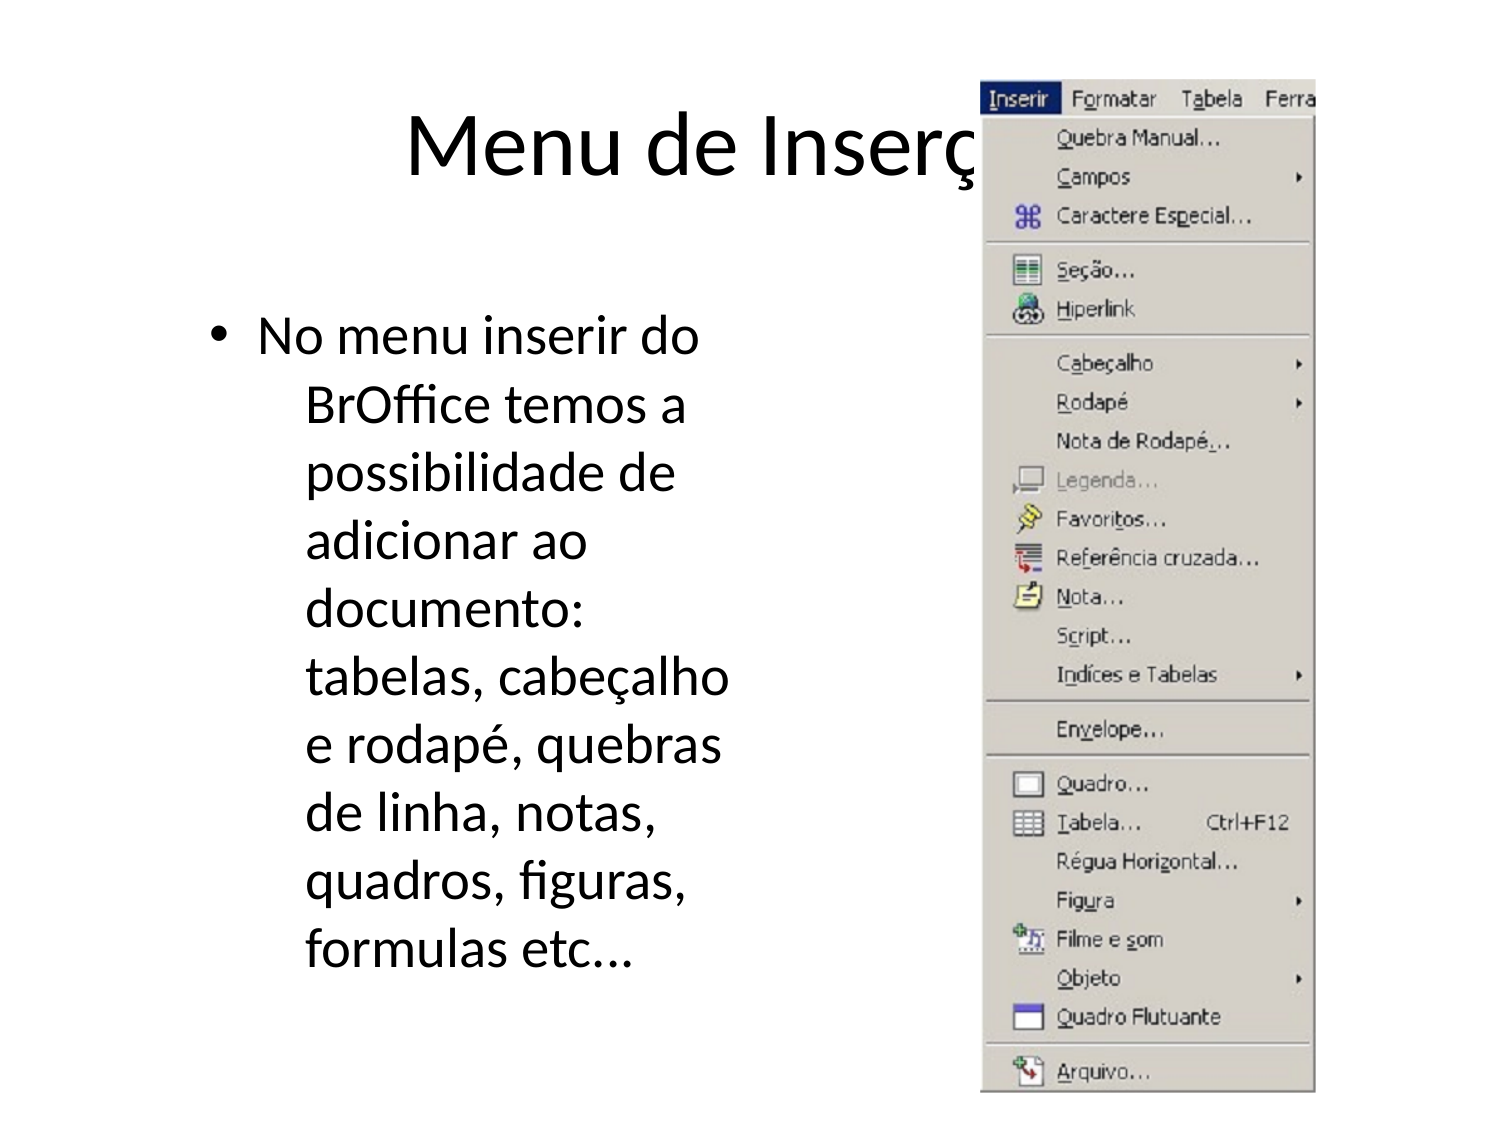

# Menu de Inserção
No menu inserir do BrOffice temos a possibilidade de adicionar ao documento: tabelas, cabeçalho e rodapé, quebras de linha, notas, quadros, figuras, formulas etc...